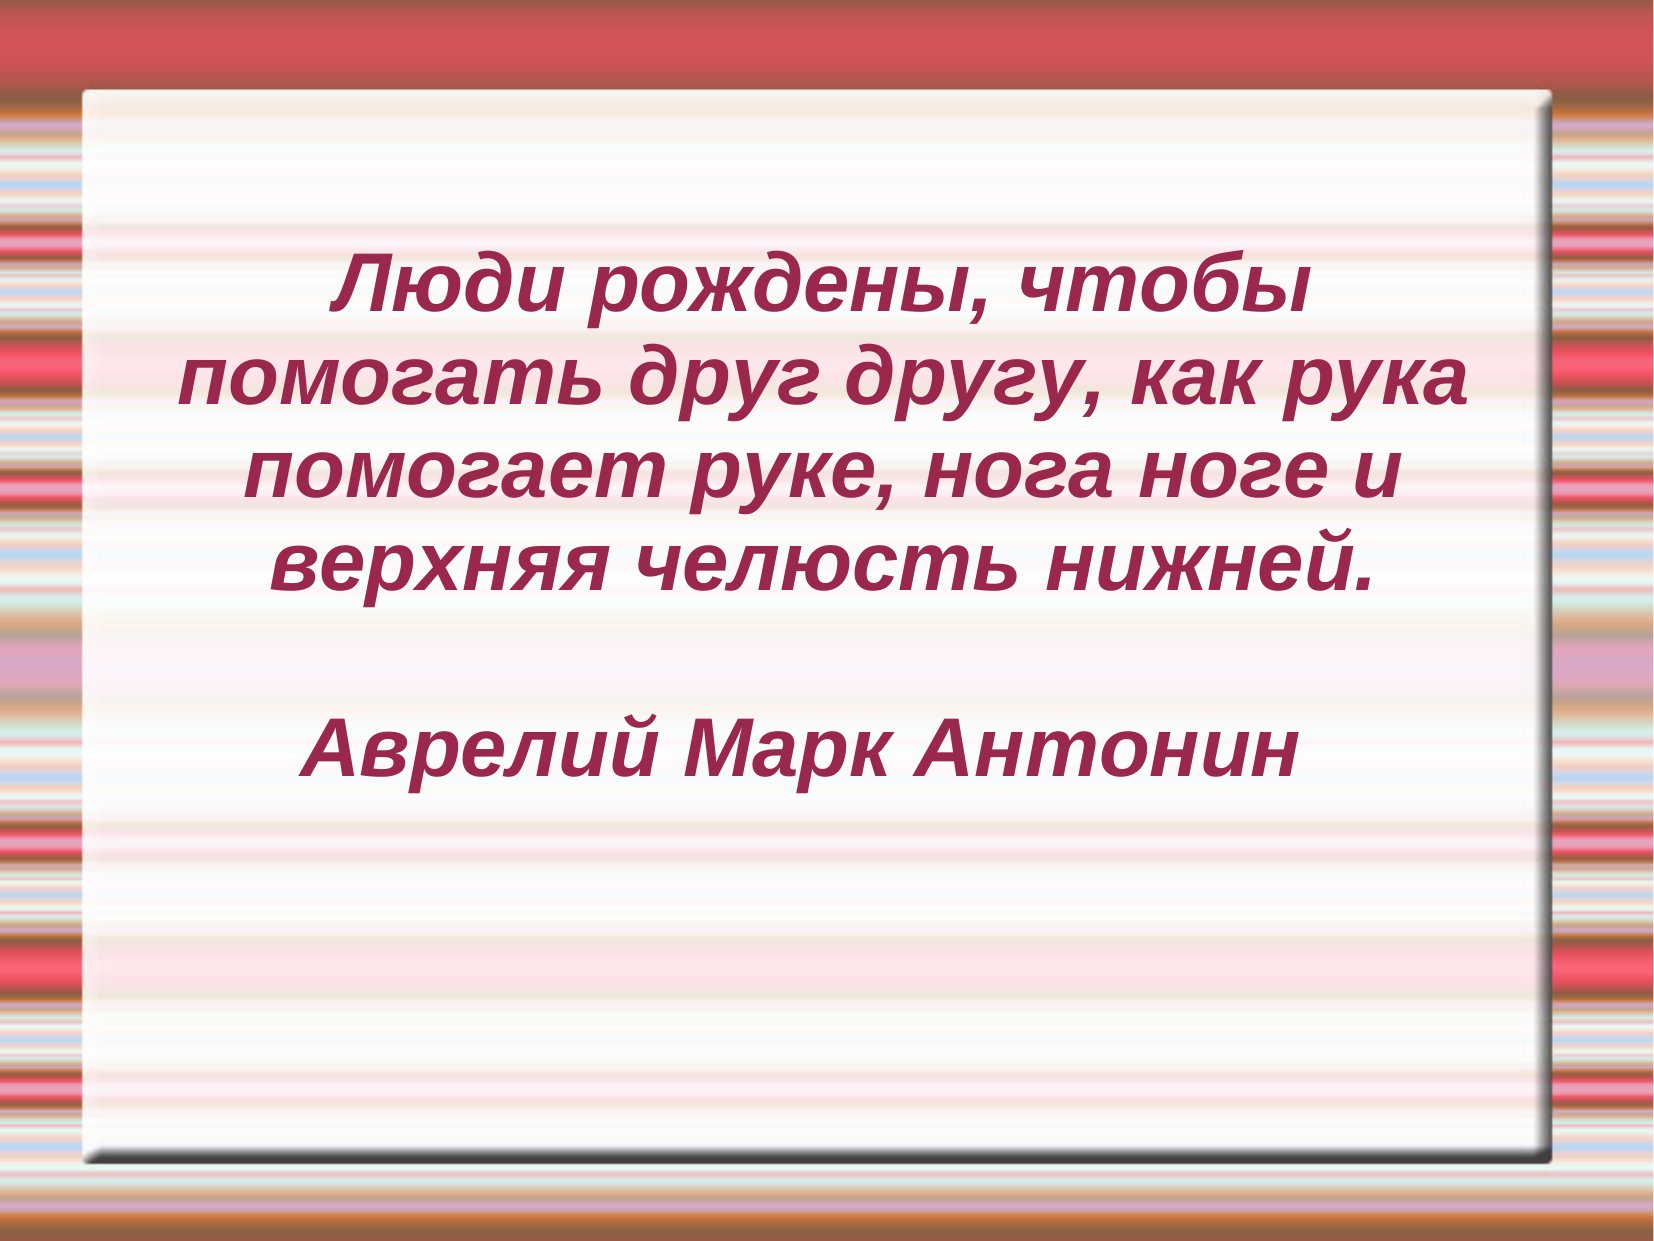

# Люди рождены, чтобы помогать друг другу, как рука помогает руке, нога ноге и верхняя челюсть нижней. Аврелий Марк Антонин